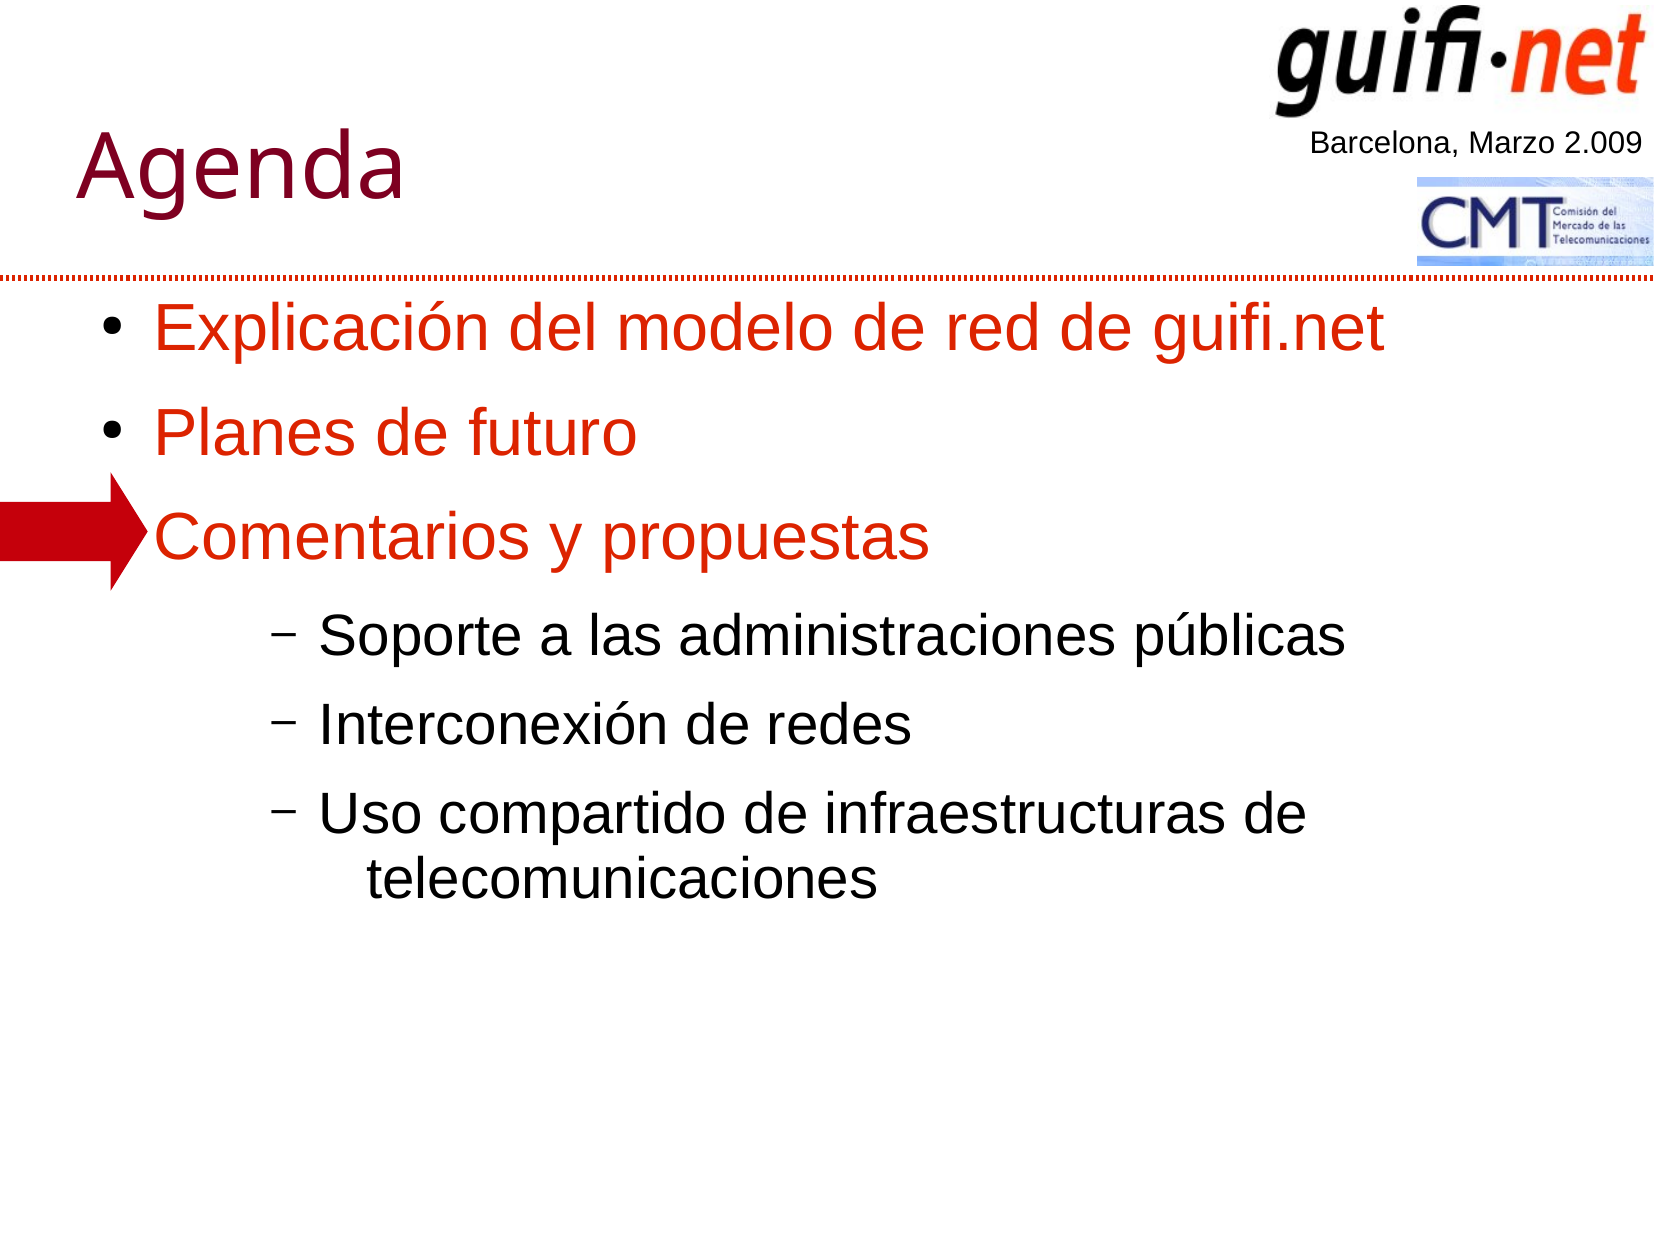

# Agenda
Explicación del modelo de red de guifi.net
Planes de futuro
Comentarios y propuestas
Soporte a las administraciones públicas
Interconexión de redes
Uso compartido de infraestructuras de telecomunicaciones